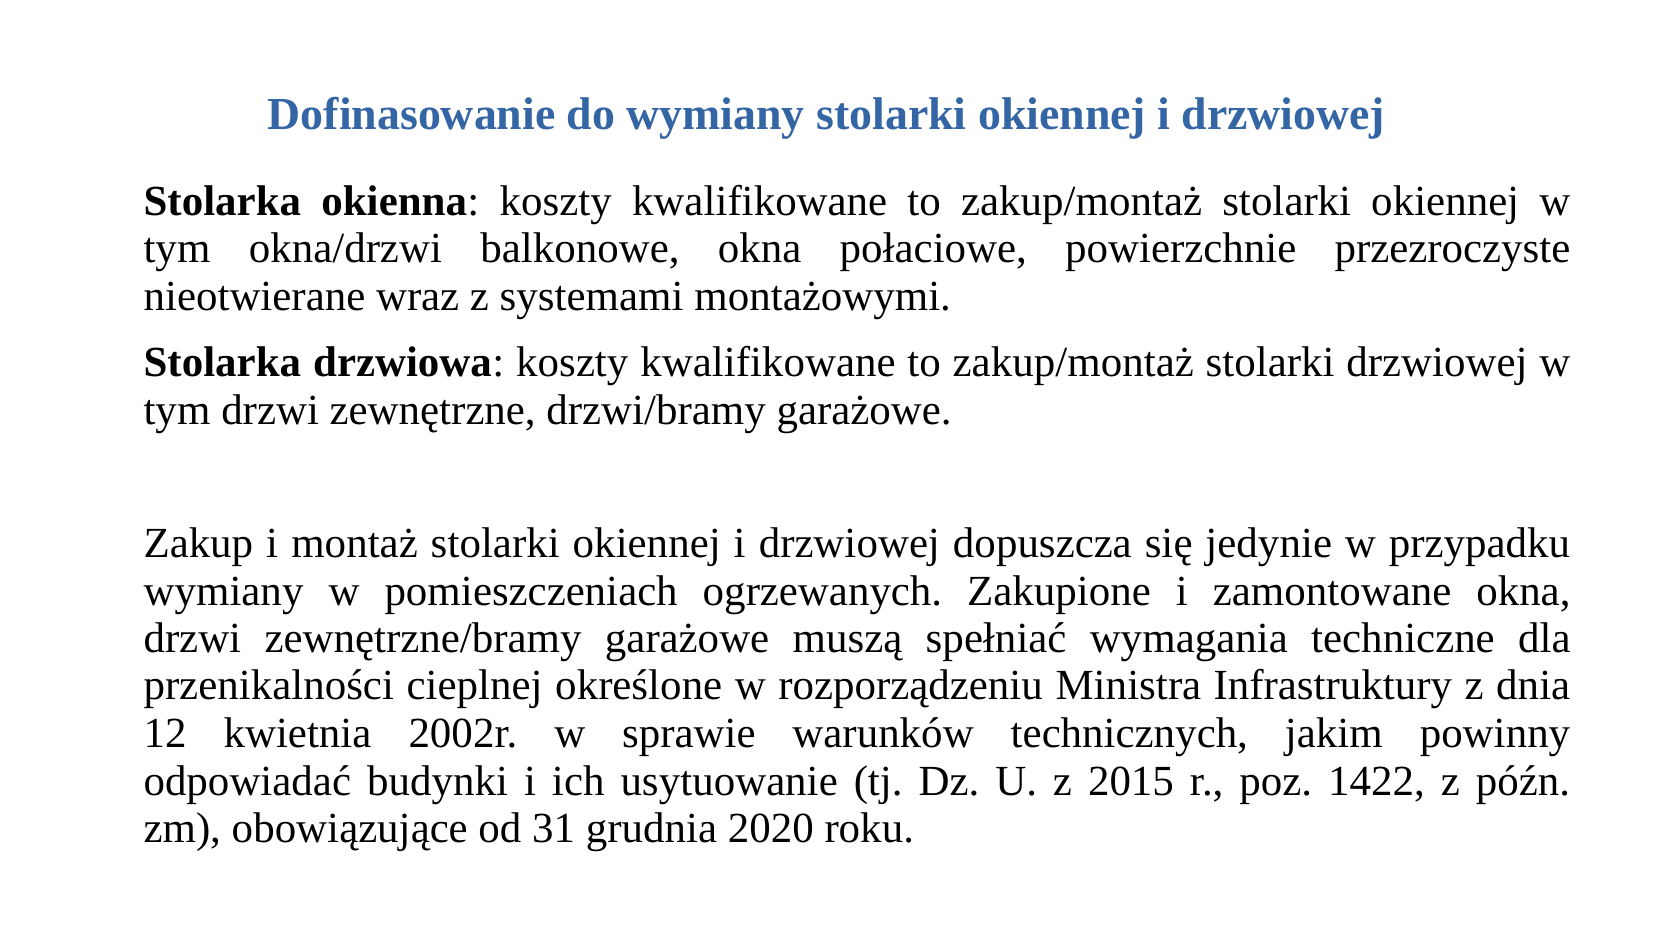

# Dofinasowanie do wymiany stolarki okiennej i drzwiowej
Stolarka okienna: koszty kwalifikowane to zakup/montaż stolarki okiennej w tym okna/drzwi balkonowe, okna połaciowe, powierzchnie przezroczyste nieotwierane wraz z systemami montażowymi.
Stolarka drzwiowa: koszty kwalifikowane to zakup/montaż stolarki drzwiowej w tym drzwi zewnętrzne, drzwi/bramy garażowe.
Zakup i montaż stolarki okiennej i drzwiowej dopuszcza się jedynie w przypadku wymiany w pomieszczeniach ogrzewanych. Zakupione i zamontowane okna, drzwi zewnętrzne/bramy garażowe muszą spełniać wymagania techniczne dla przenikalności cieplnej określone w rozporządzeniu Ministra Infrastruktury z dnia 12 kwietnia 2002r. w sprawie warunków technicznych, jakim powinny odpowiadać budynki i ich usytuowanie (tj. Dz. U. z 2015 r., poz. 1422, z późn. zm), obowiązujące od 31 grudnia 2020 roku.